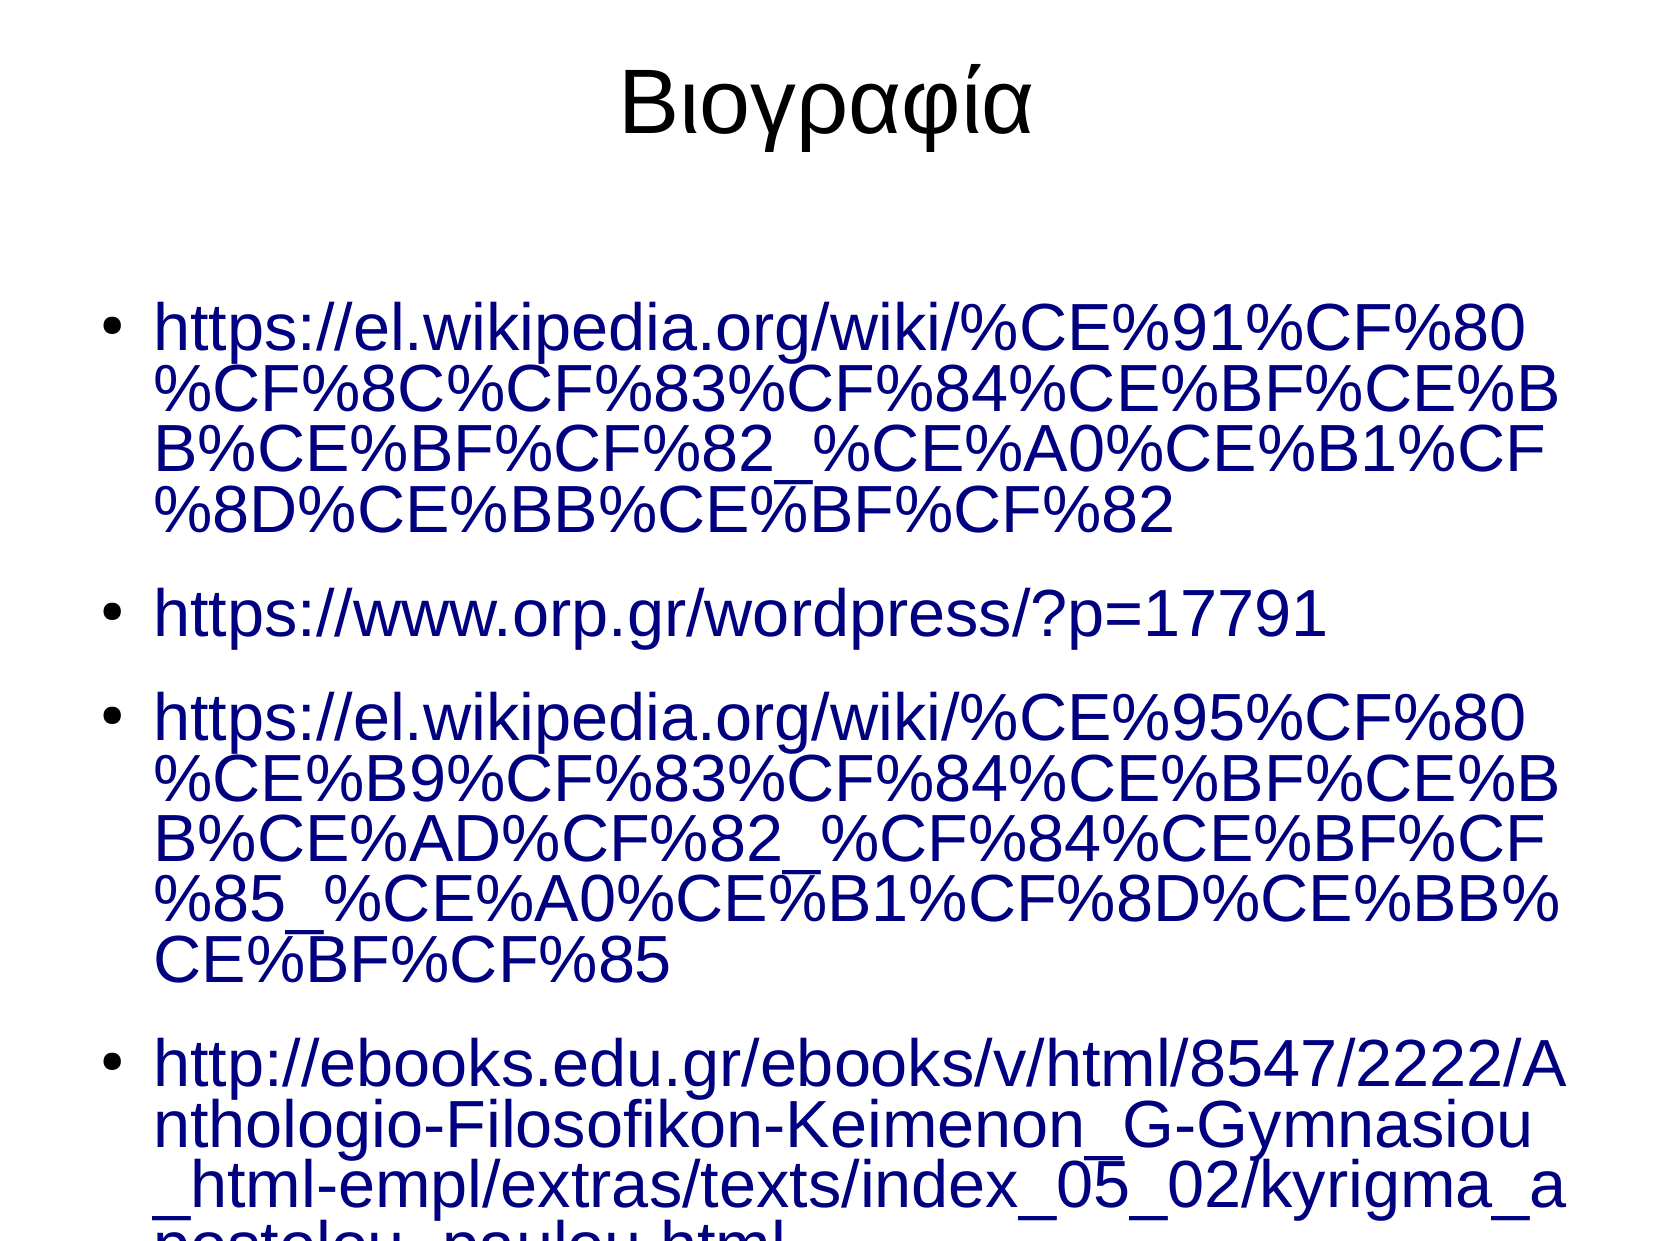

# Βιογραφία
https://el.wikipedia.org/wiki/%CE%91%CF%80%CF%8C%CF%83%CF%84%CE%BF%CE%BB%CE%BF%CF%82_%CE%A0%CE%B1%CF%8D%CE%BB%CE%BF%CF%82
https://www.orp.gr/wordpress/?p=17791
https://el.wikipedia.org/wiki/%CE%95%CF%80%CE%B9%CF%83%CF%84%CE%BF%CE%BB%CE%AD%CF%82_%CF%84%CE%BF%CF%85_%CE%A0%CE%B1%CF%8D%CE%BB%CE%BF%CF%85
http://ebooks.edu.gr/ebooks/v/html/8547/2222/Anthologio-Filosofikon-Keimenon_G-Gymnasiou_html-empl/extras/texts/index_05_02/kyrigma_apostolou_paulou.html
Οι περιοδίες ηταν απο το e-class και τις βρικα απο: https://el.wikipedia.org/wiki/%CE%91%CF%80%CF%8C%CF%83%CF%84%CE%BF%CE%BB%CE%BF%CF%82_%CE%A0%CE%B1%CF%8D%CE%BB%CE%BF%CF%82